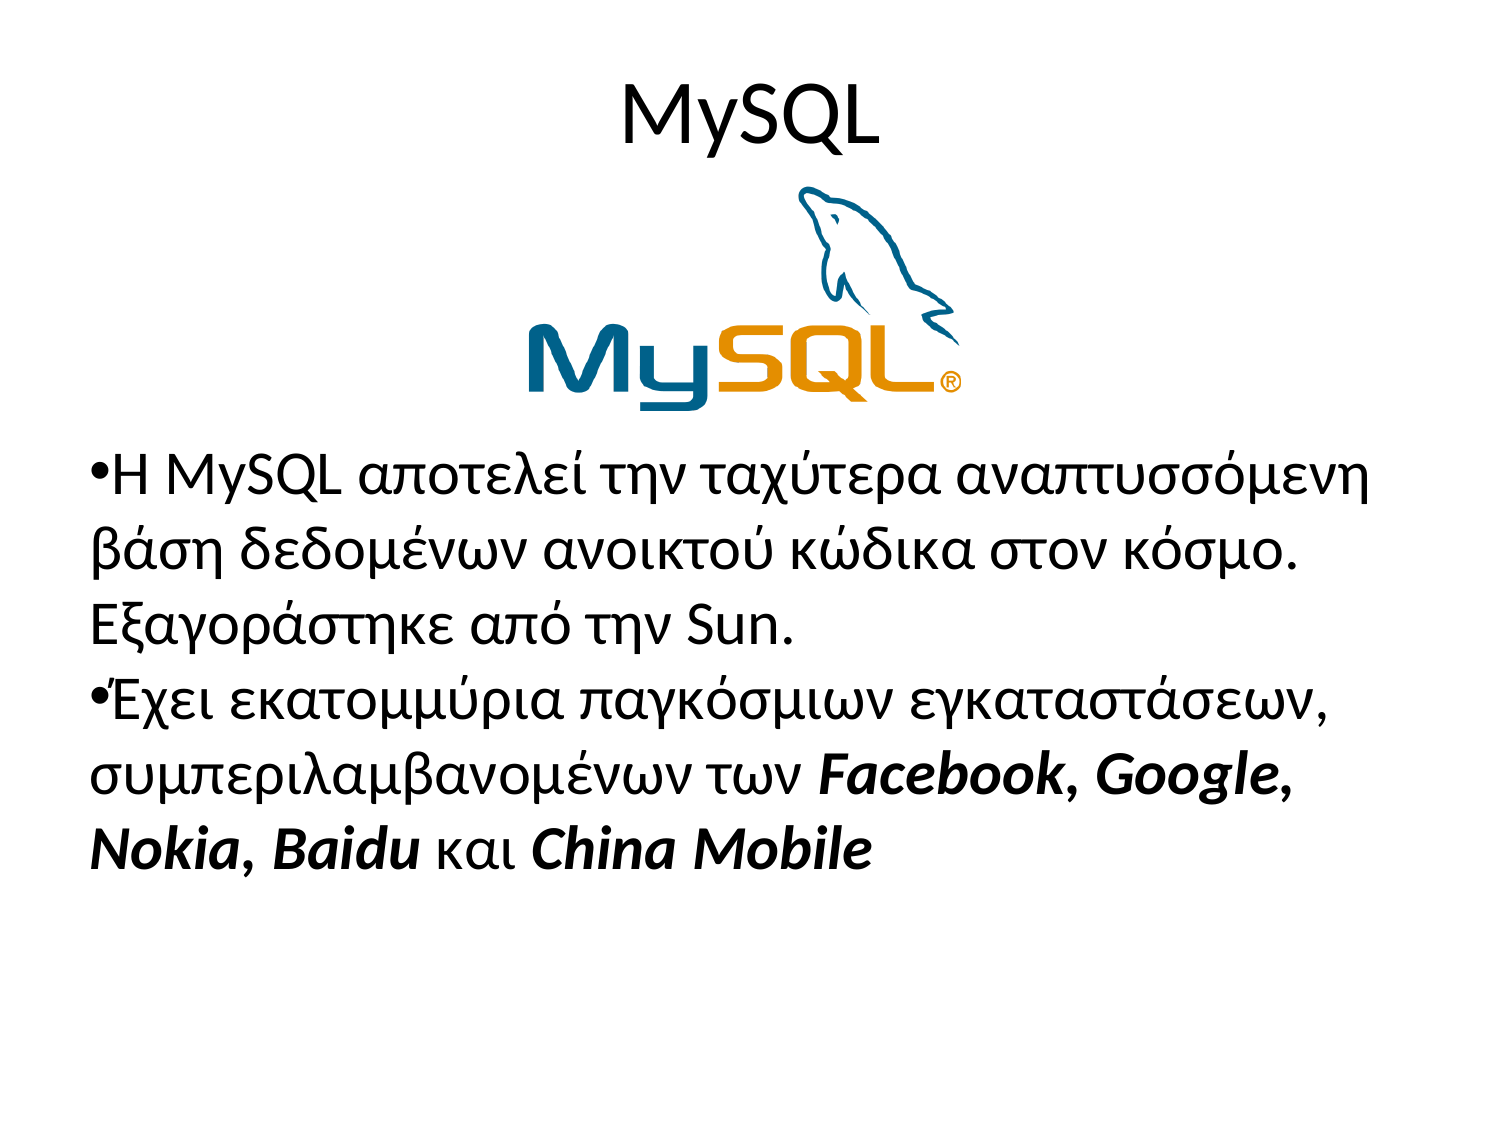

17/5/2013
Θεματα ΚτΠ/Γ
MySQL
H MySQL αποτελεί την ταχύτερα αναπτυσσόμενη βάση δεδομένων ανοικτού κώδικα στον κόσμο. Εξαγοράστηκε από την Sun.
Έχει εκατομμύρια παγκόσμιων εγκαταστάσεων, συμπεριλαμβανομένων των Facebook, Google, Nokia, Baidu και China Mobile